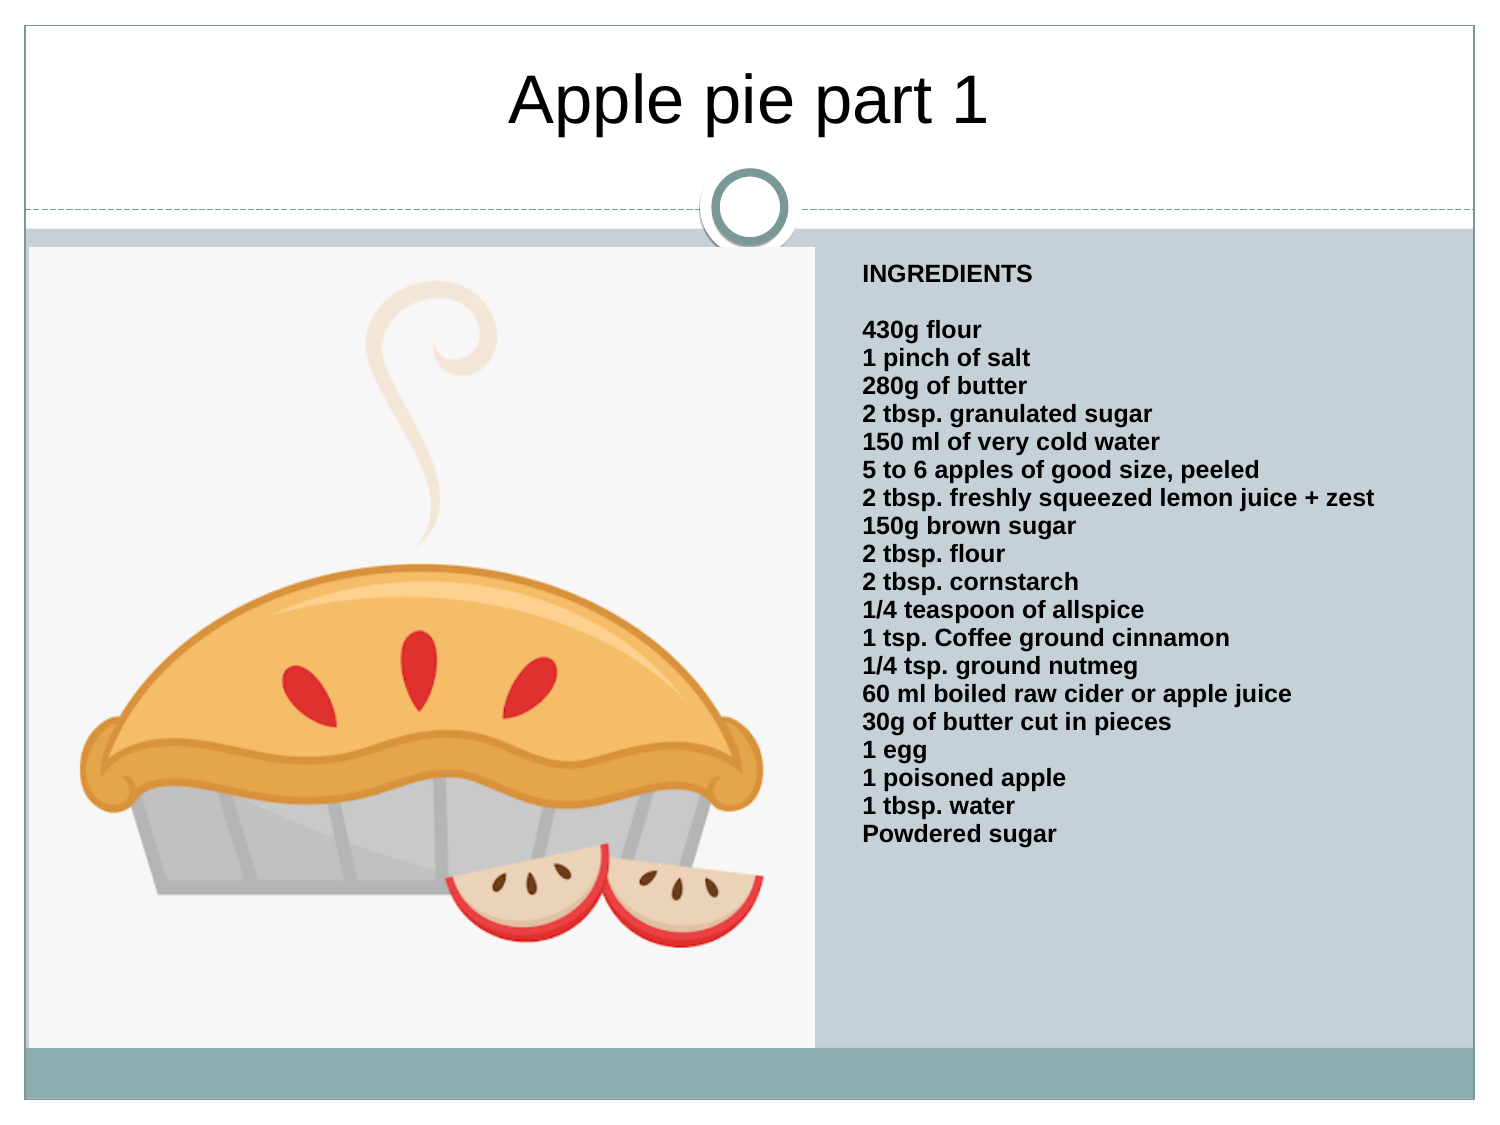

# Apple pie part 1
INGREDIENTS
430g flour
1 pinch of salt
280g of butter
2 tbsp. granulated sugar
150 ml of very cold water
5 to 6 apples of good size, peeled
2 tbsp. freshly squeezed lemon juice + zest
150g brown sugar
2 tbsp. flour
2 tbsp. cornstarch
1/4 teaspoon of allspice
1 tsp. Coffee ground cinnamon
1/4 tsp. ground nutmeg
60 ml boiled raw cider or apple juice
30g of butter cut in pieces
1 egg
1 poisoned apple
1 tbsp. water
Powdered sugar